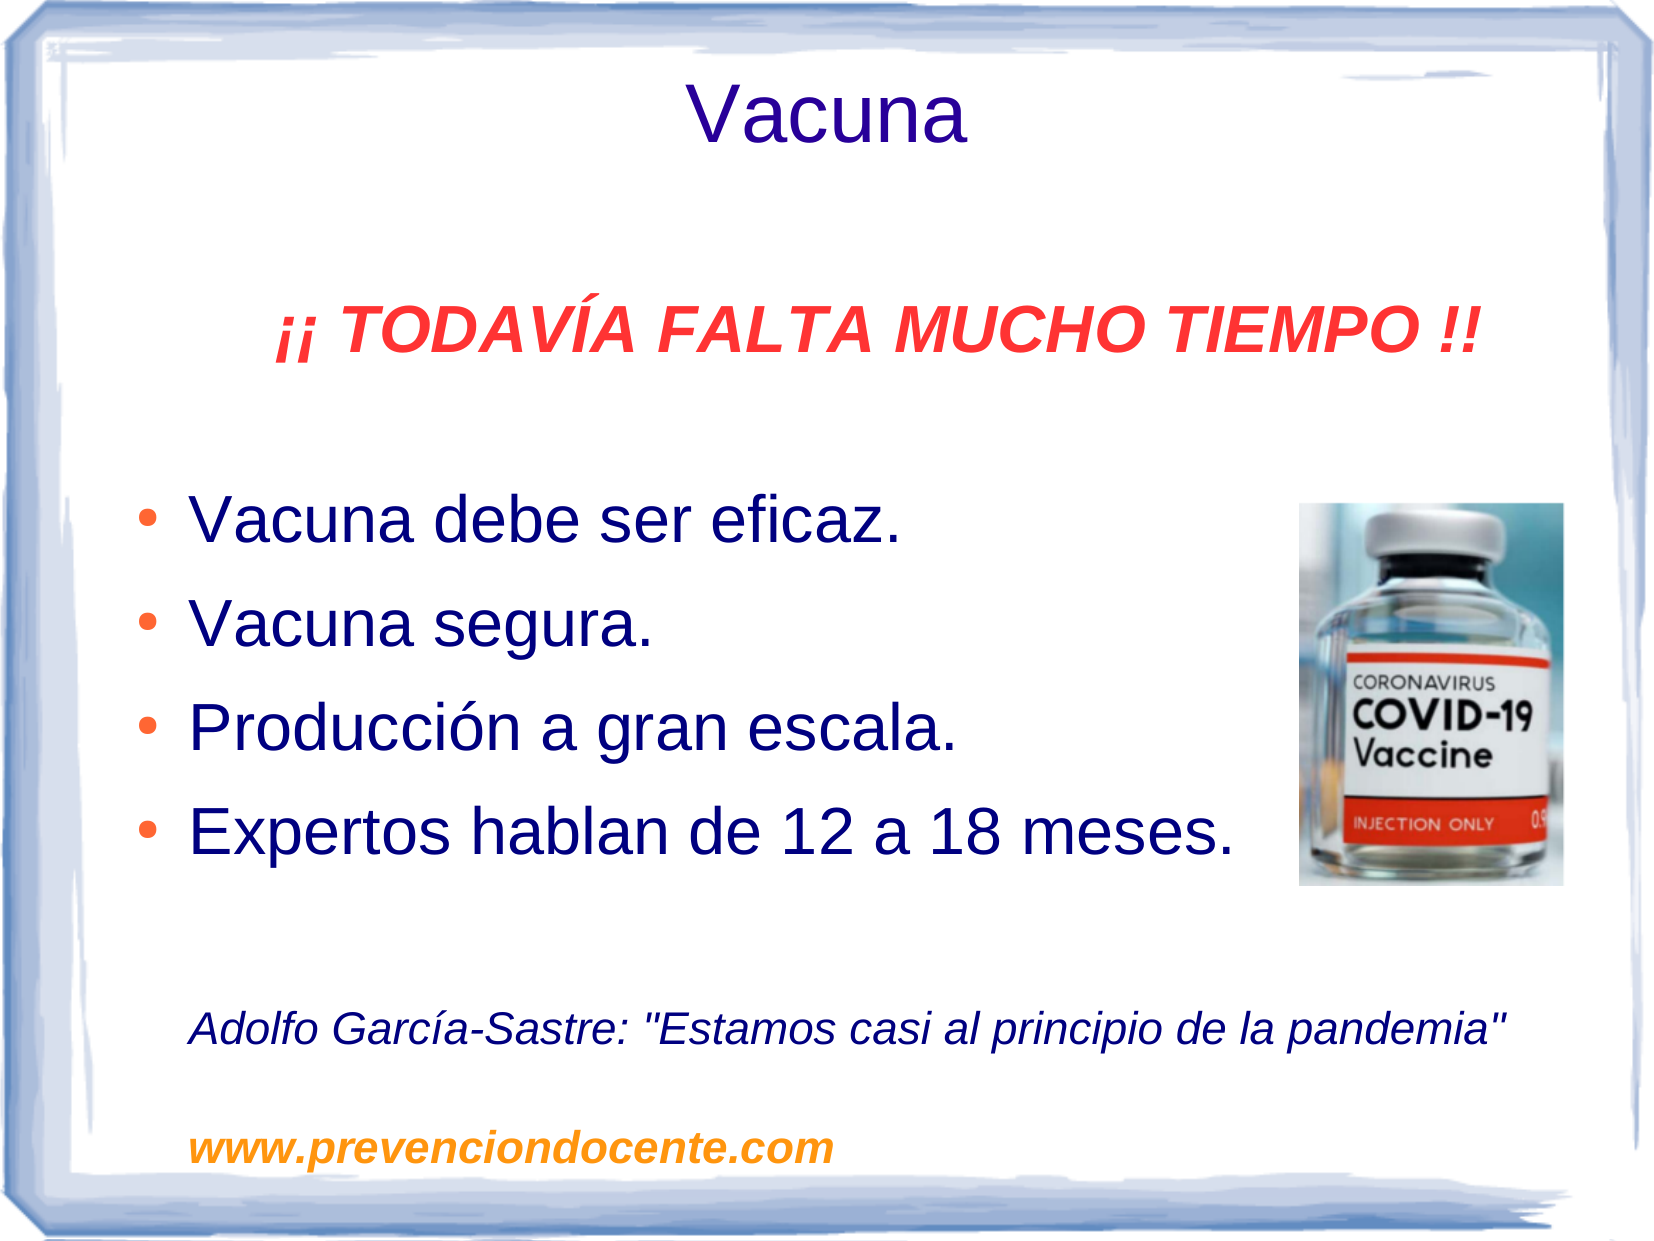

# Vacuna
¡¡ TODAVÍA FALTA MUCHO TIEMPO !!
Vacuna debe ser eficaz.
Vacuna segura.
Producción a gran escala.
Expertos hablan de 12 a 18 meses.
Adolfo García-Sastre: "Estamos casi al principio de la pandemia"
www.prevenciondocente.com